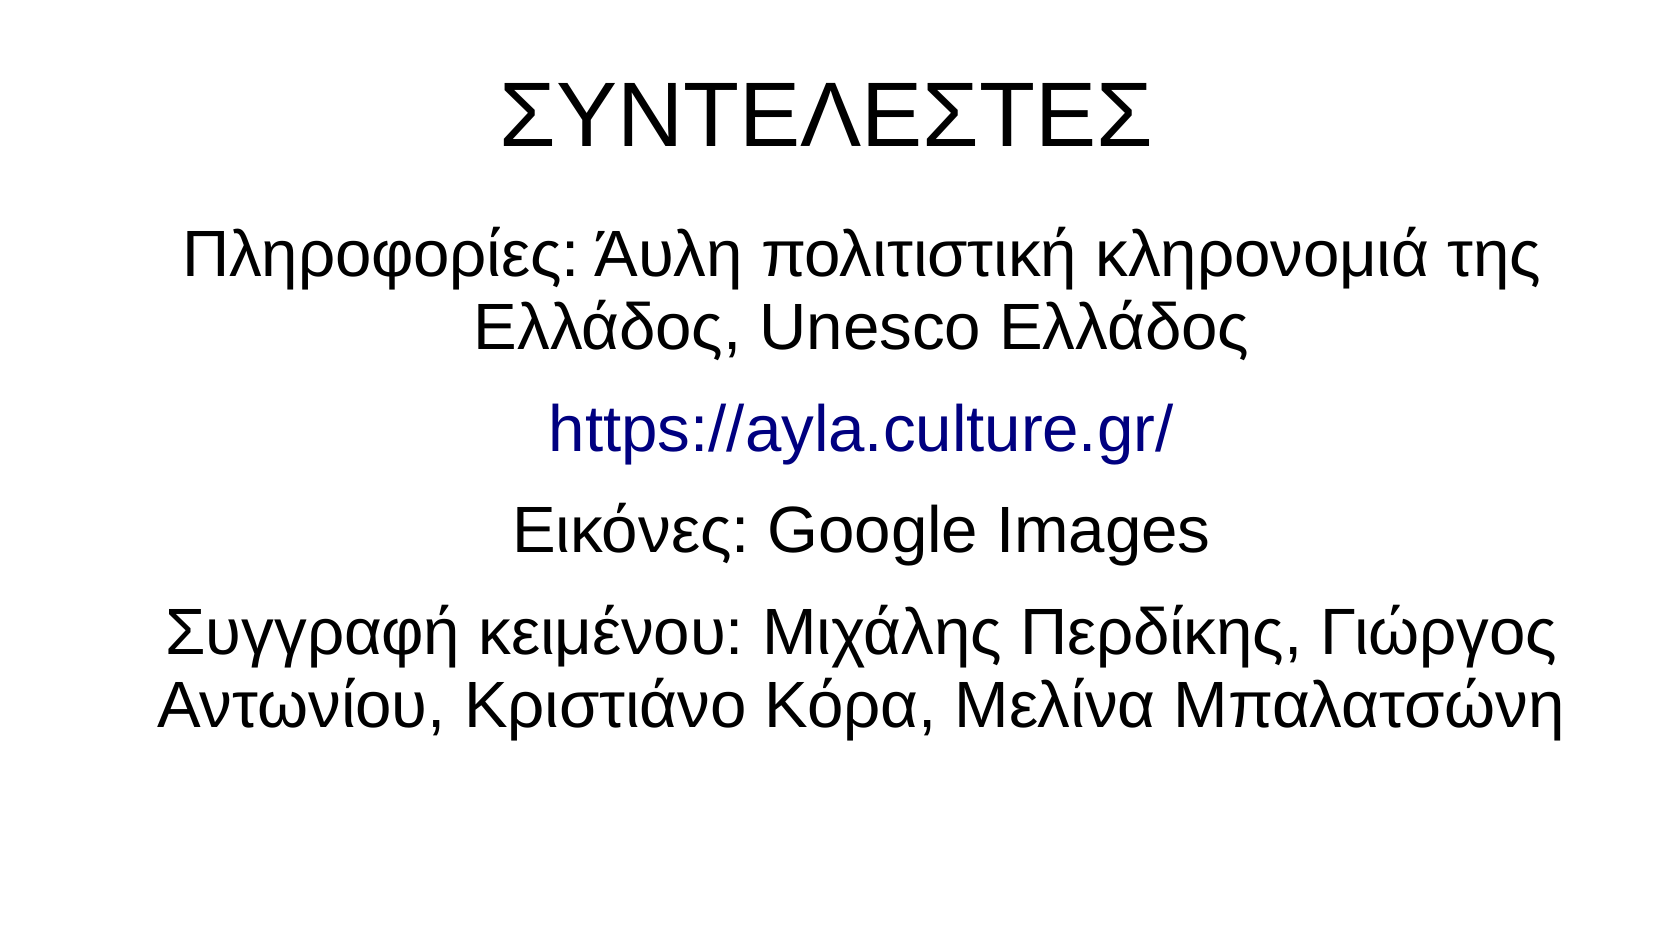

# ΣΥΝΤΕΛΕΣΤΕΣ
Πληροφορίες: Άυλη πολιτιστική κληρονομιά της Ελλάδος, Unesco Ελλάδος
https://ayla.culture.gr/
Εικόνες: Google Images
Συγγραφή κειμένου: Μιχάλης Περδίκης, Γιώργος Αντωνίου, Κριστιάνο Κόρα, Μελίνα Μπαλατσώνη